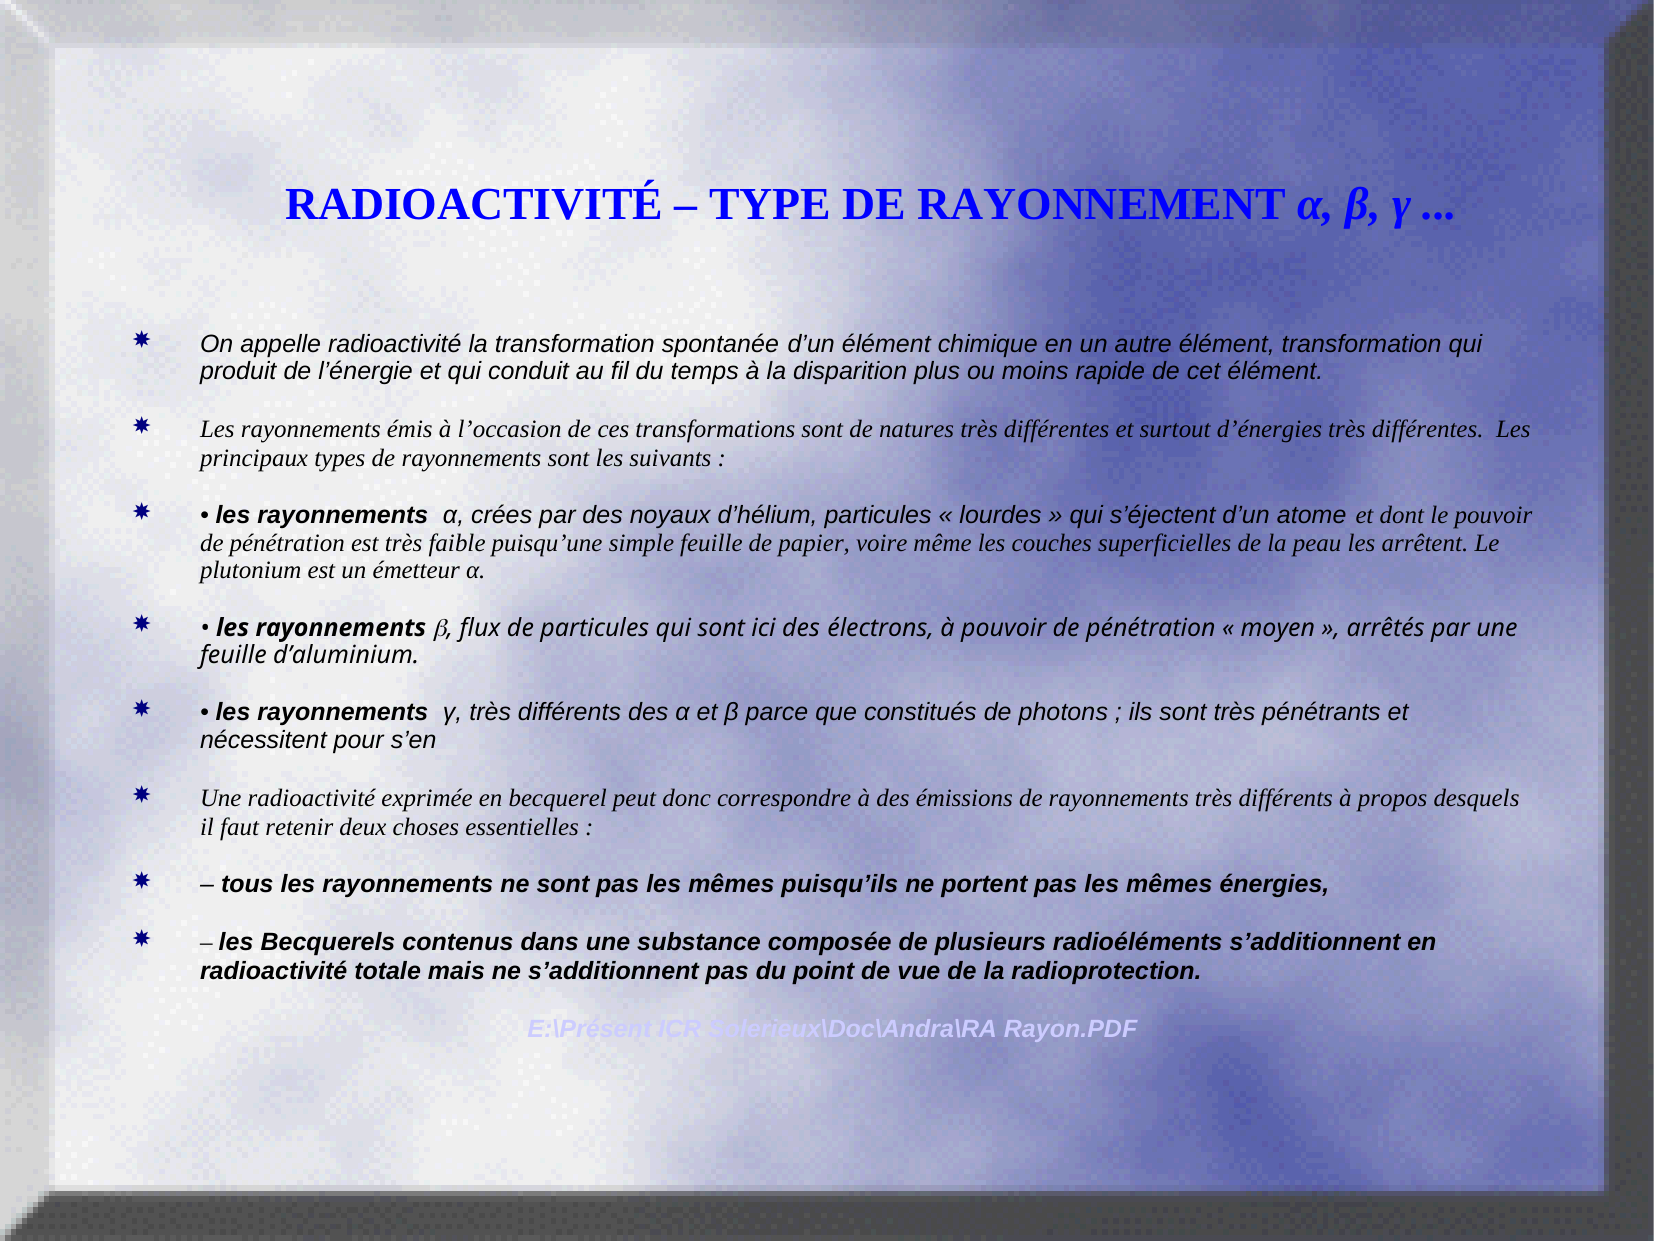

# RADIOACTIVITÉ – TYPE DE RAYONNEMENT α, β, γ ...
On appelle radioactivité la transformation spontanée d’un élément chimique en un autre élément, transformation qui produit de l’énergie et qui conduit au fil du temps à la disparition plus ou moins rapide de cet élément.
Les rayonnements émis à l’occasion de ces transformations sont de natures très différentes et surtout d’énergies très différentes. Les principaux types de rayonnements sont les suivants :
• les rayonnements α, crées par des noyaux d’hélium, particules « lourdes » qui s’éjectent d’un atome et dont le pouvoir de pénétration est très faible puisqu’une simple feuille de papier, voire même les couches superficielles de la peau les arrêtent. Le plutonium est un émetteur α.
• les rayonnements β, flux de particules qui sont ici des électrons, à pouvoir de pénétration « moyen », arrêtés par une feuille d’aluminium.
• les rayonnements γ, très différents des α et β parce que constitués de photons ; ils sont très pénétrants et nécessitent pour s’en
Une radioactivité exprimée en becquerel peut donc correspondre à des émissions de rayonnements très différents à propos desquels il faut retenir deux choses essentielles :
– tous les rayonnements ne sont pas les mêmes puisqu’ils ne portent pas les mêmes énergies,
– les Becquerels contenus dans une substance composée de plusieurs radioéléments s’additionnent en radioactivité totale mais ne s’additionnent pas du point de vue de la radioprotection.
E:\Présent ICR Solerieux\Doc\Andra\RA Rayon.PDF